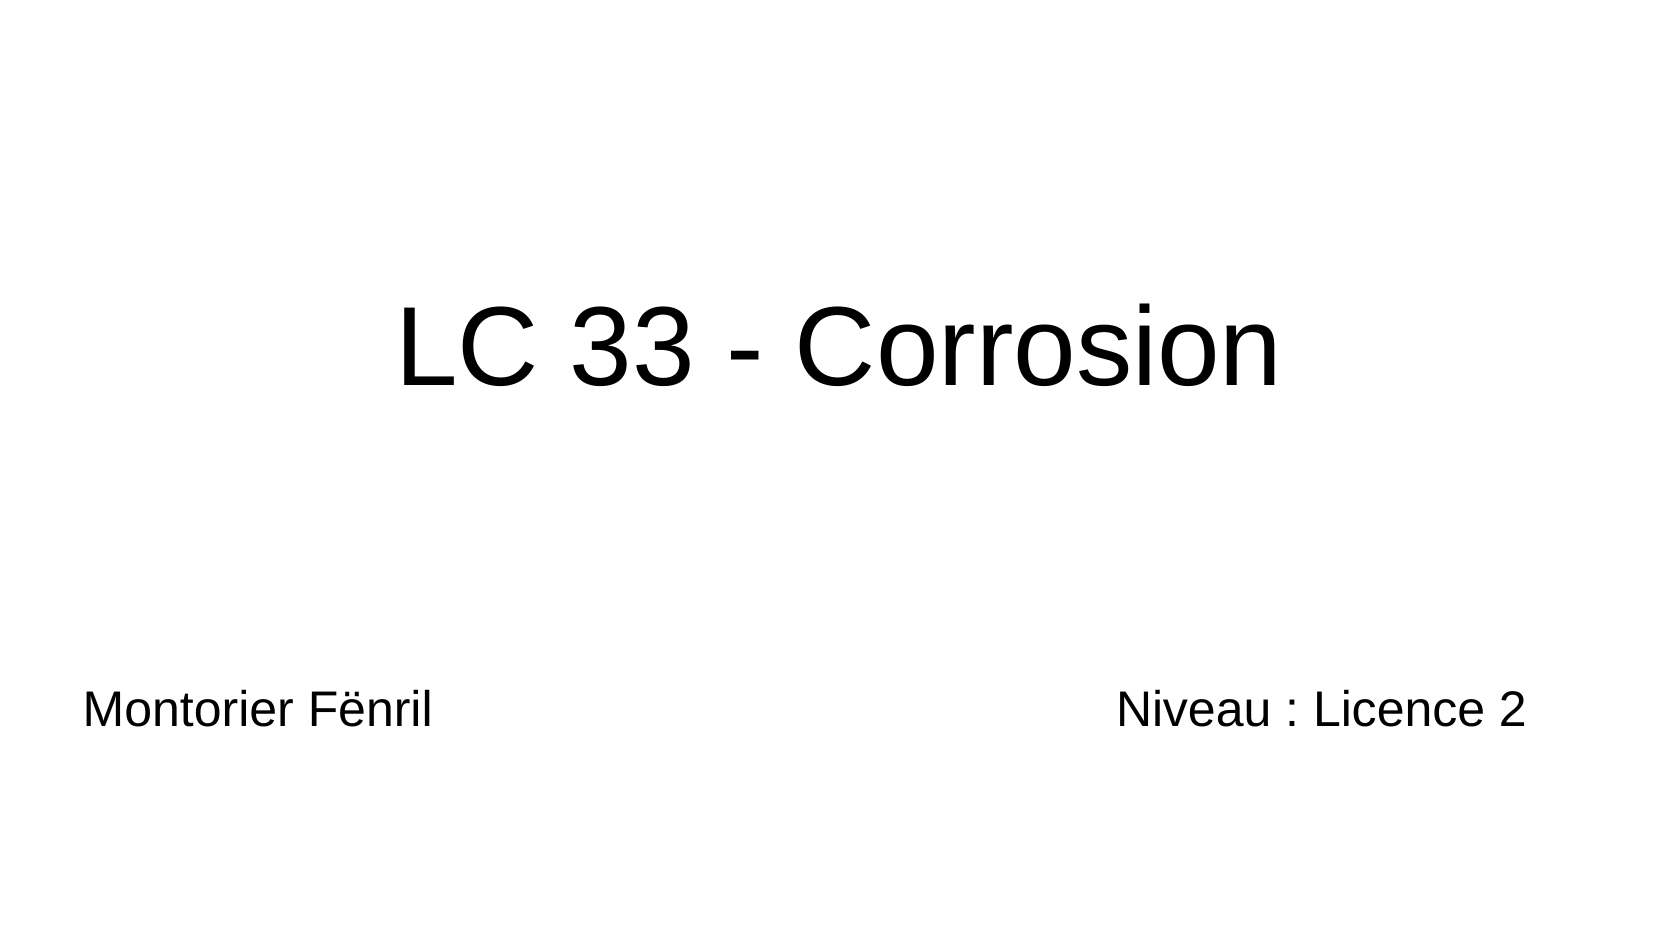

# LC 33 - Corrosion
Montorier Fënril										Niveau : Licence 2